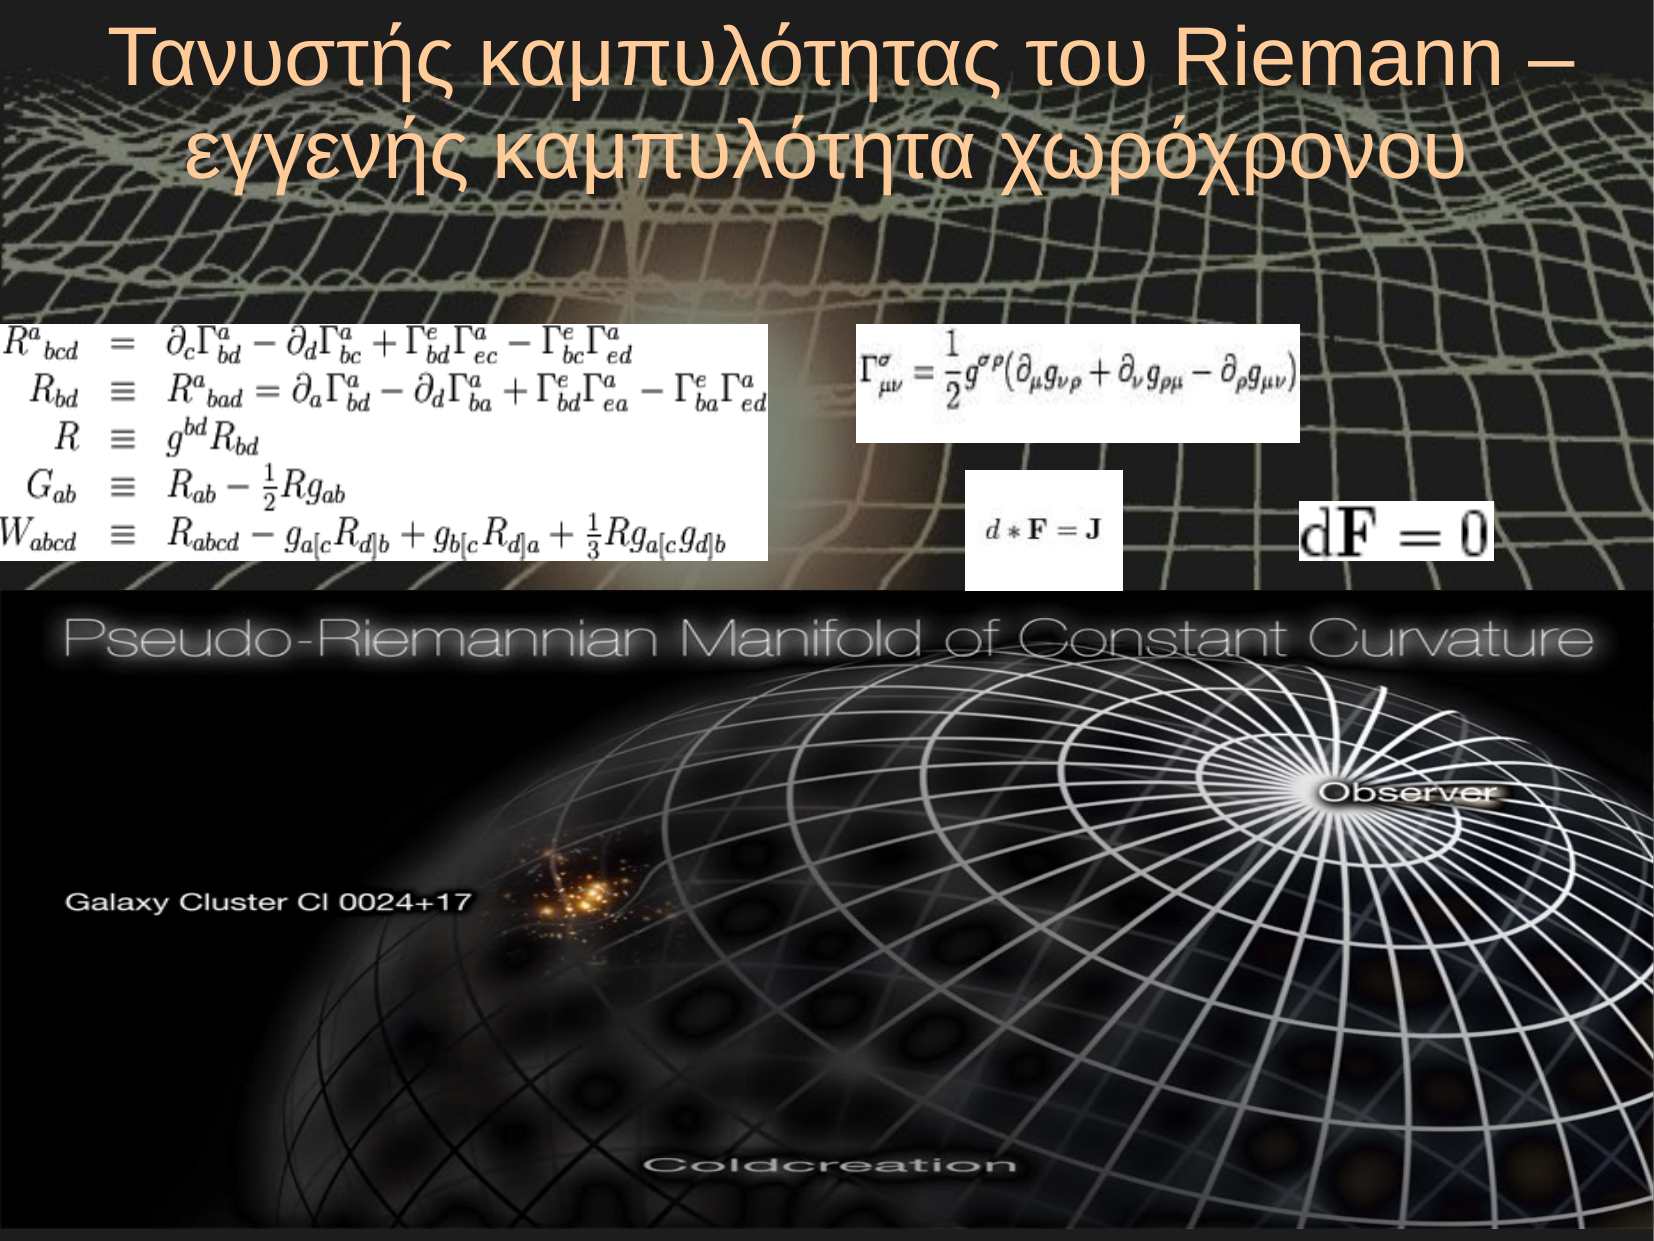

# Τανυστής καμπυλότητας του Riemann – εγγενής καμπυλότητα χωρόχρονου